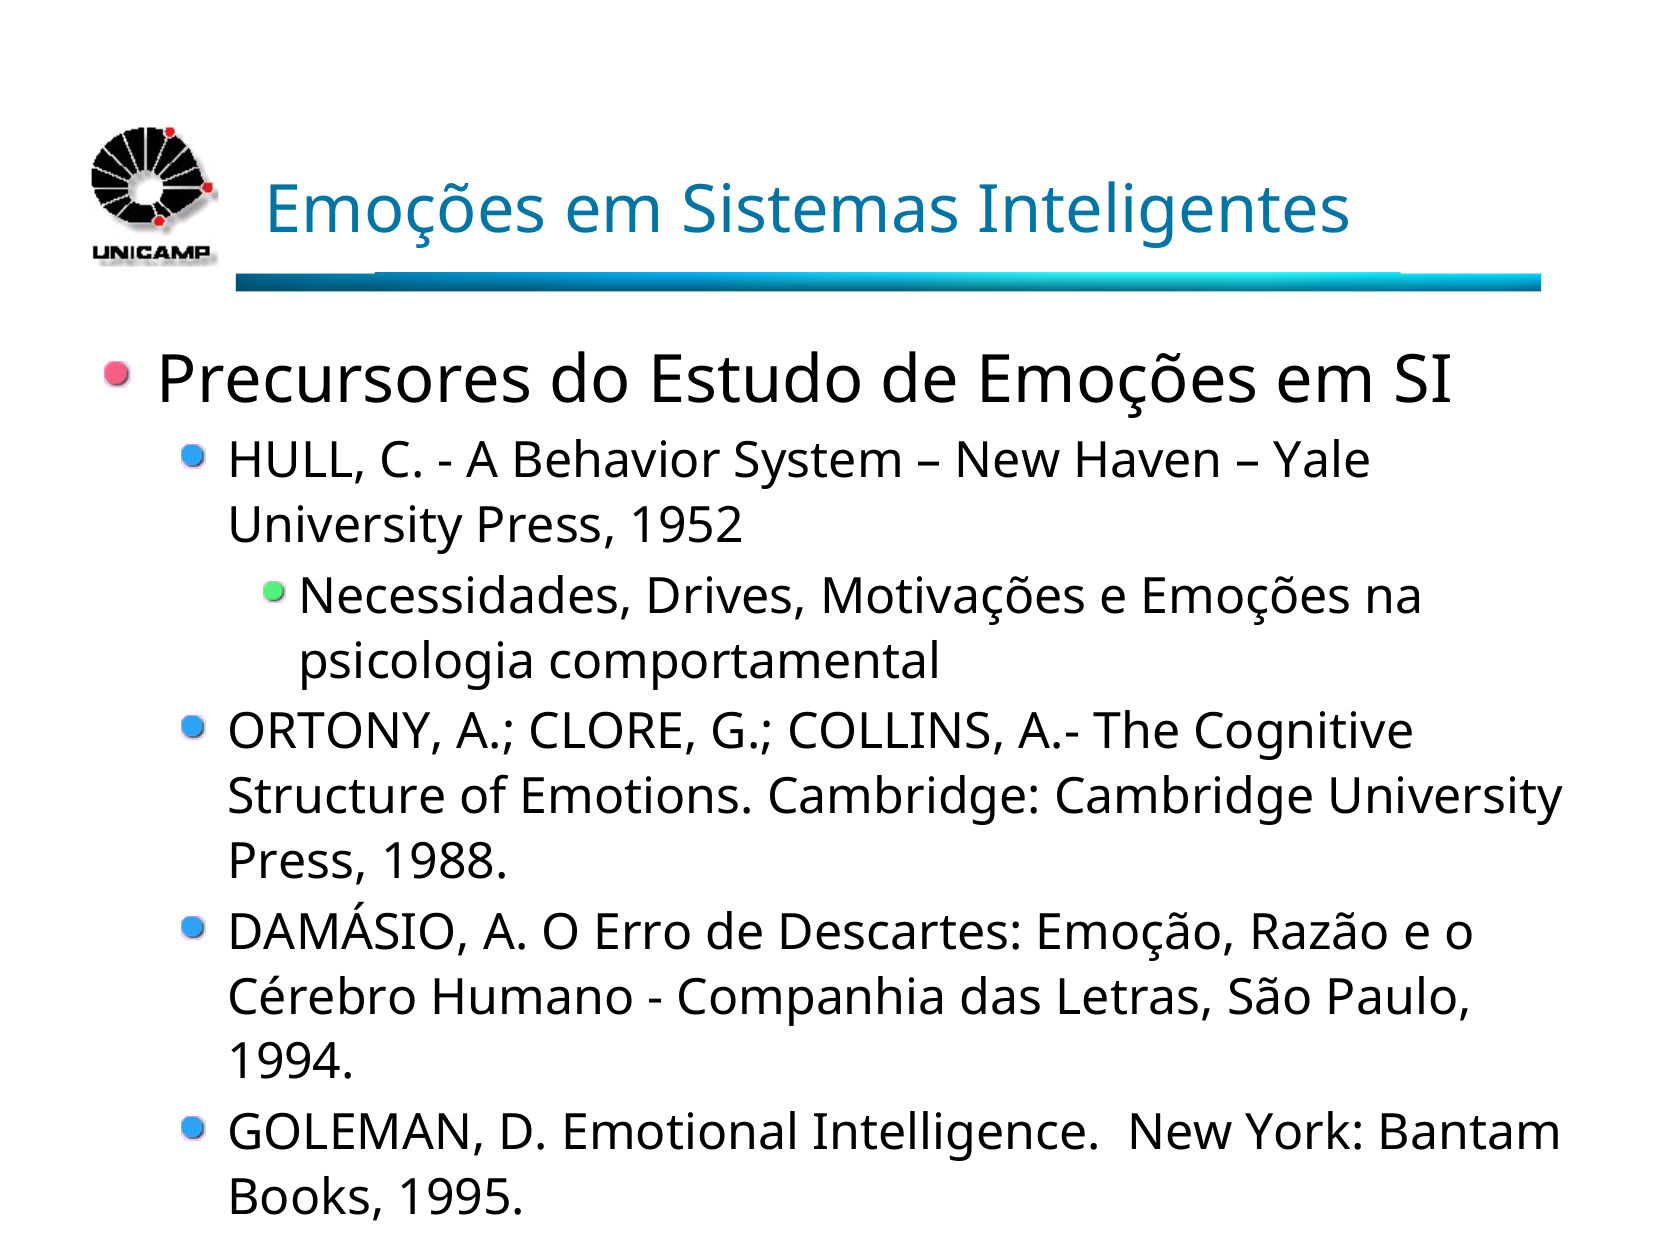

# Emoções em Sistemas Inteligentes
Precursores do Estudo de Emoções em SI
HULL, C. - A Behavior System – New Haven – Yale University Press, 1952
Necessidades, Drives, Motivações e Emoções na psicologia comportamental
ORTONY, A.; CLORE, G.; COLLINS, A.- The Cognitive Structure of Emotions. Cambridge: Cambridge University Press, 1988.
DAMÁSIO, A. O Erro de Descartes: Emoção, Razão e o Cérebro Humano - Companhia das Letras, São Paulo, 1994.
GOLEMAN, D. Emotional Intelligence. New York: Bantam Books, 1995.